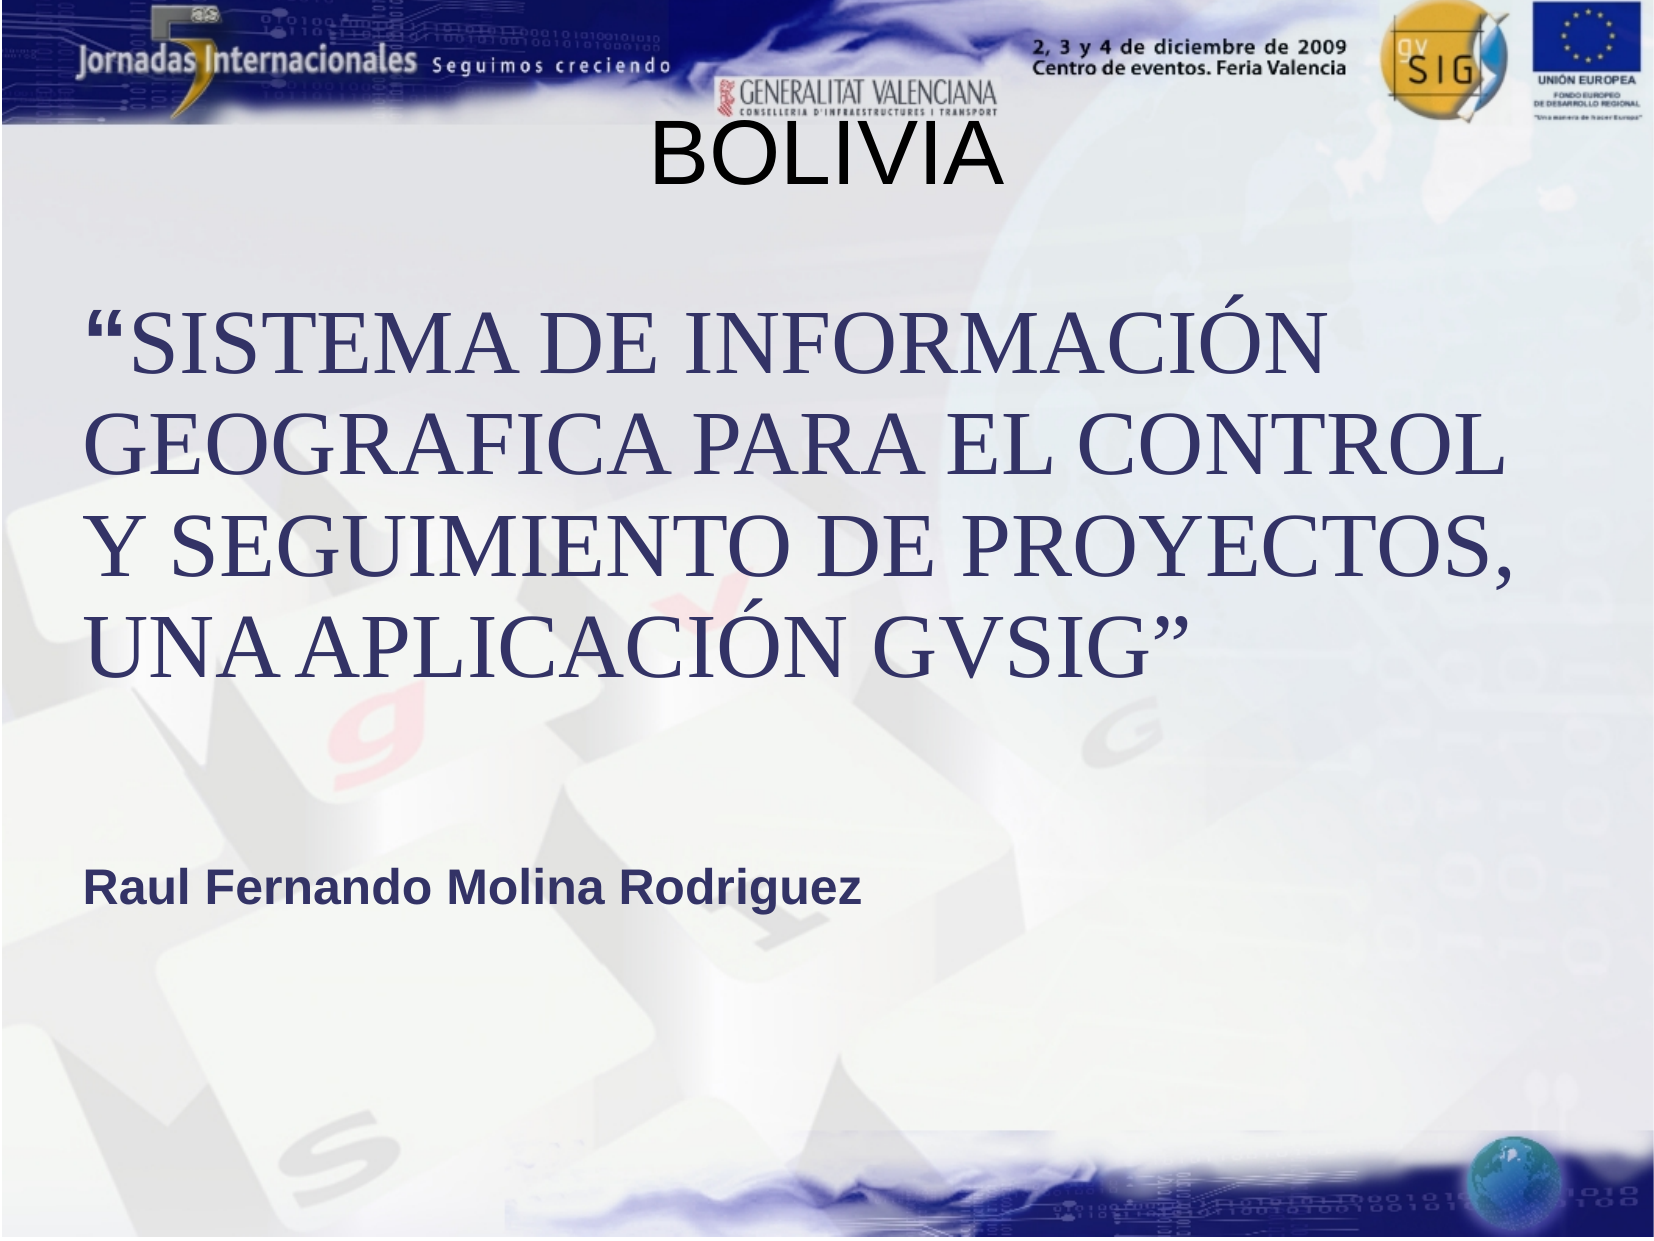

# BOLIVIA
“SISTEMA DE INFORMACIÓN GEOGRAFICA PARA EL CONTROL Y SEGUIMIENTO DE PROYECTOS, UNA APLICACIÓN GVSIG”
Raul Fernando Molina Rodriguez